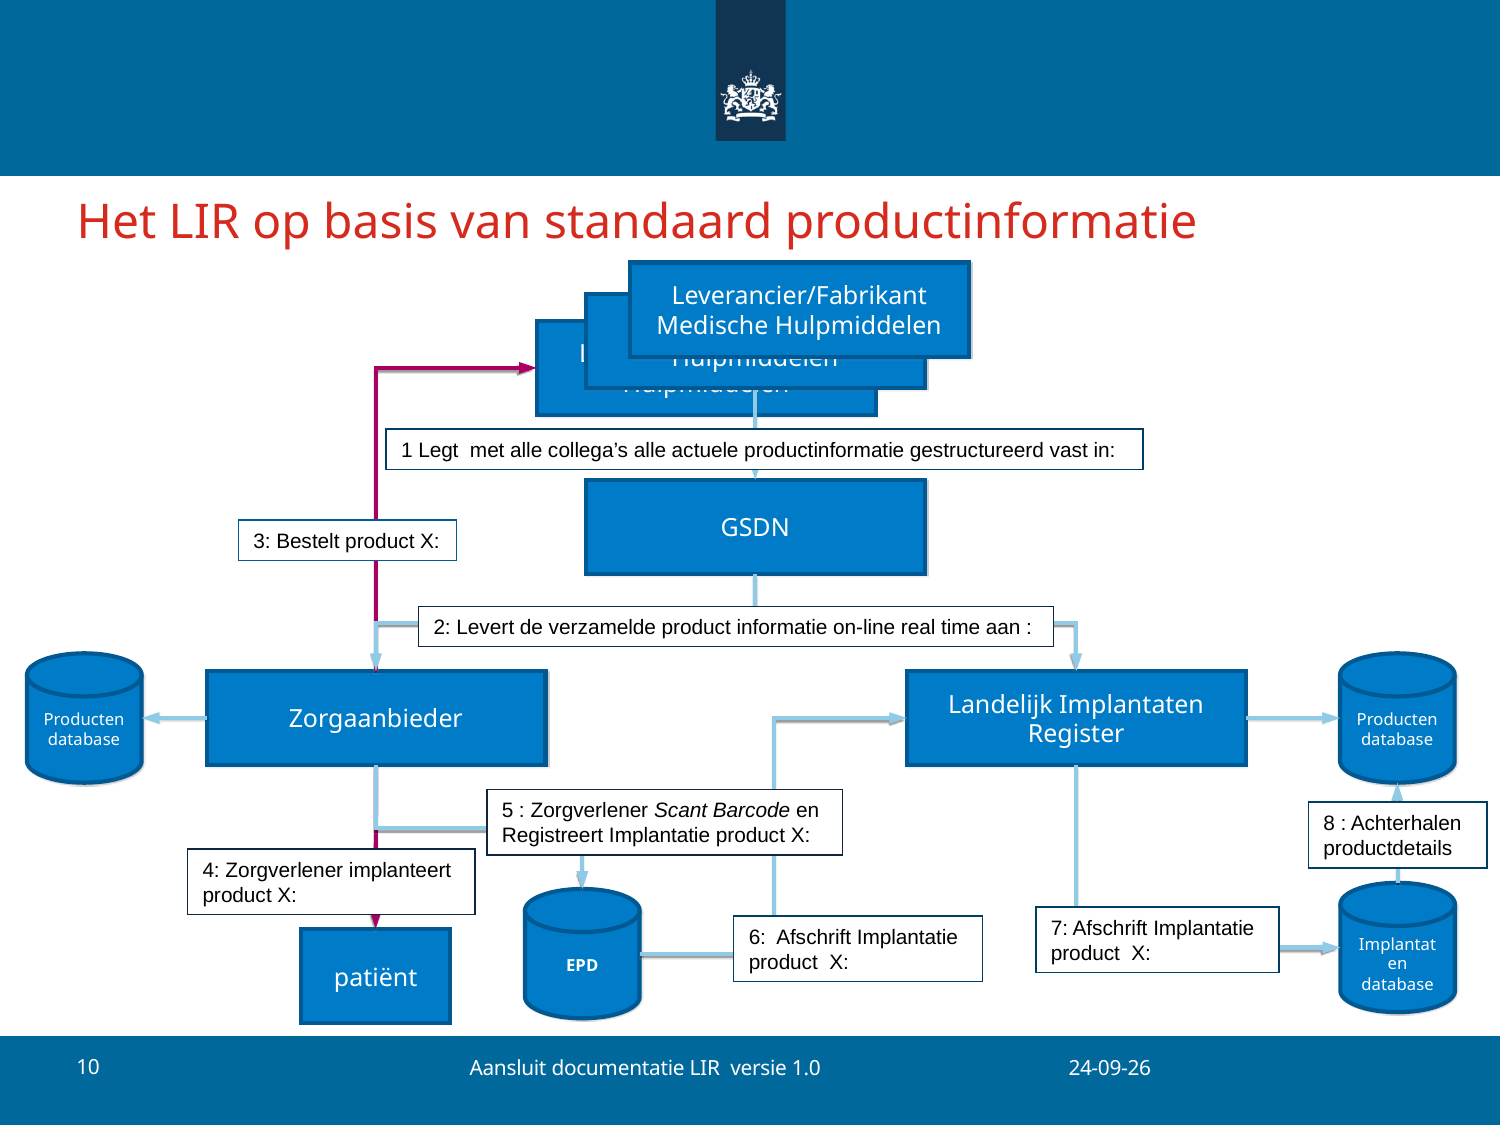

# Het LIR op basis van standaard productinformatie
Leverancier/Fabrikant Medische Hulpmiddelen
Leverancier Medische Hulpmiddelen
Leverancier Medische Hulpmiddelen
1 Legt met alle collega’s alle actuele productinformatie gestructureerd vast in:
GSDN
3: Bestelt product X:
2: Levert de verzamelde product informatie on-line real time aan :
Producten database
Producten database
Zorgaanbieder
Landelijk Implantaten Register
5 : Zorgverlener Scant Barcode en
Registreert Implantatie product X:
8 : Achterhalen productdetails
4: Zorgverlener implanteert
product X:
Implantaten database
EPD
7: Afschrift Implantatie
product X:
6: Afschrift Implantatie
product X:
patiënt
8
Aansluit documentatie LIR versie 1.0